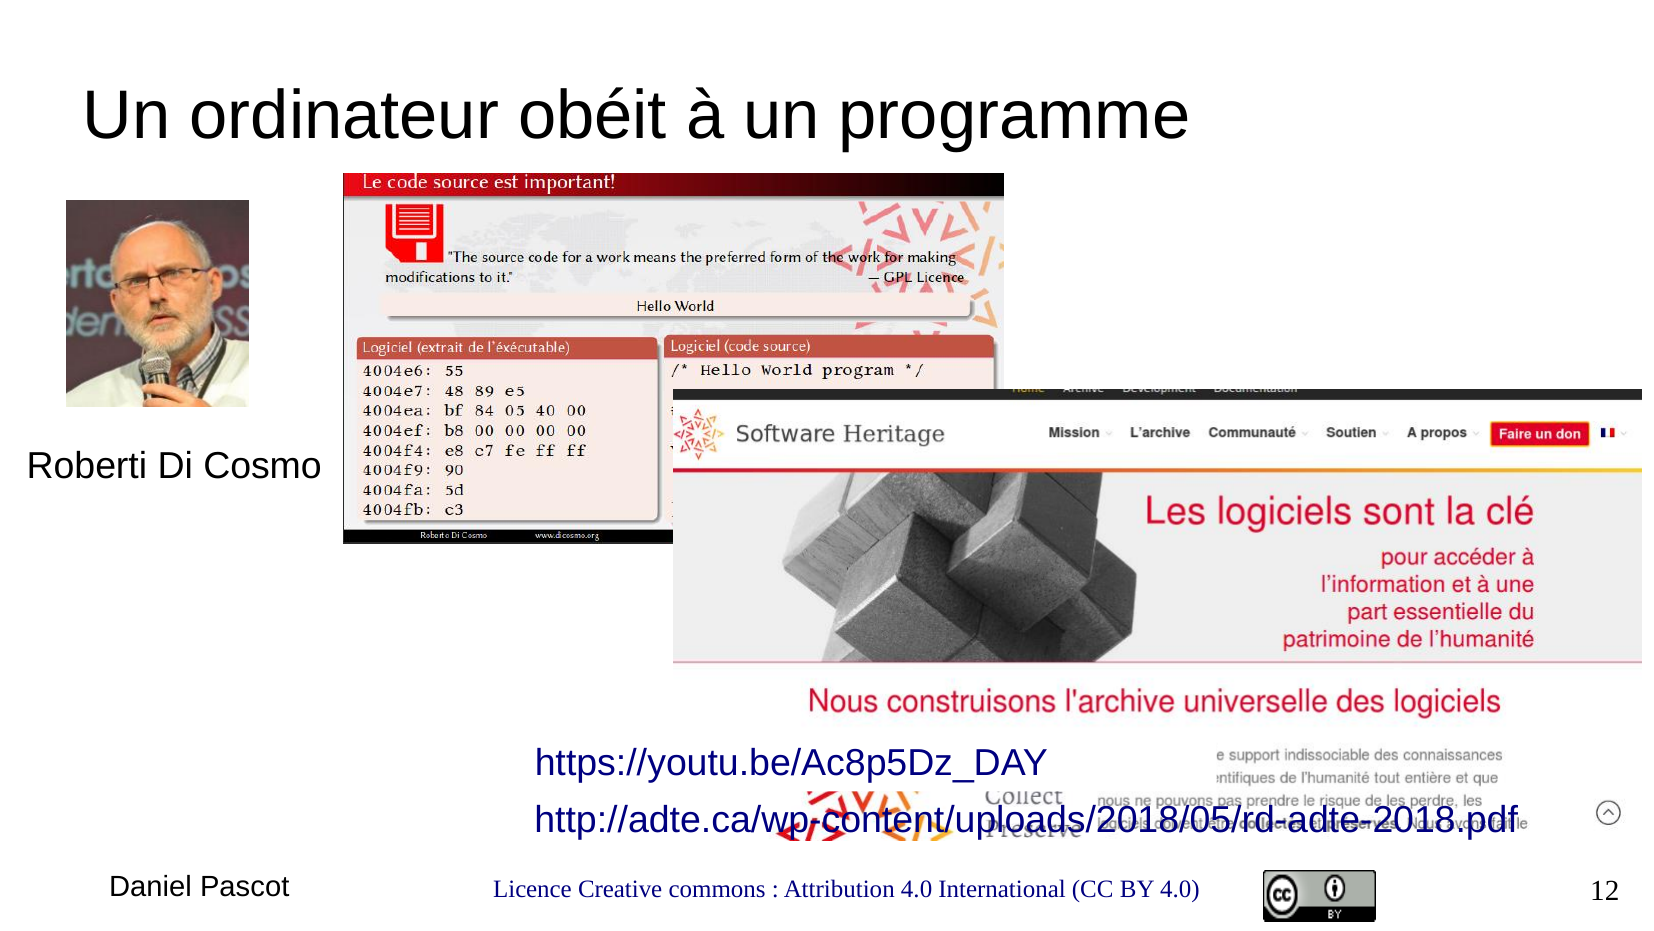

# Un ordinateur obéit à un programme
Roberti Di Cosmo
https://youtu.be/Ac8p5Dz_DAY
http://adte.ca/wp-content/uploads/2018/05/rd-adte-2018.pdf
12